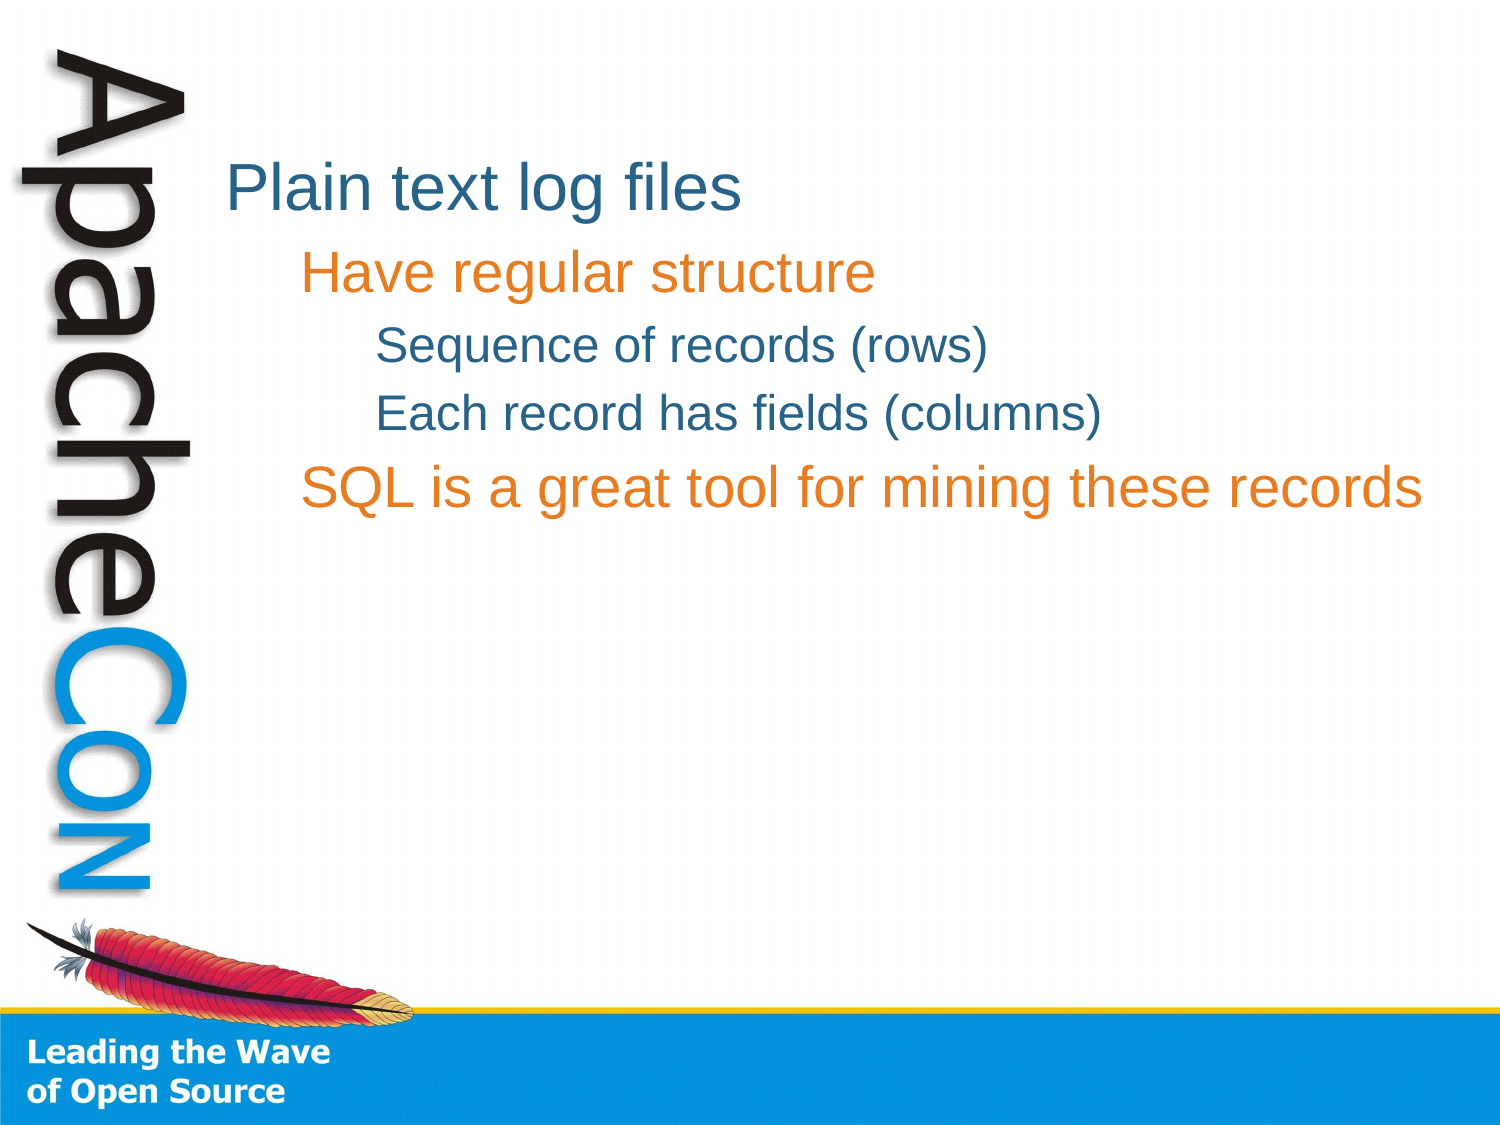

#
Plain text log files
Have regular structure
Sequence of records (rows)
Each record has fields (columns)
SQL is a great tool for mining these records